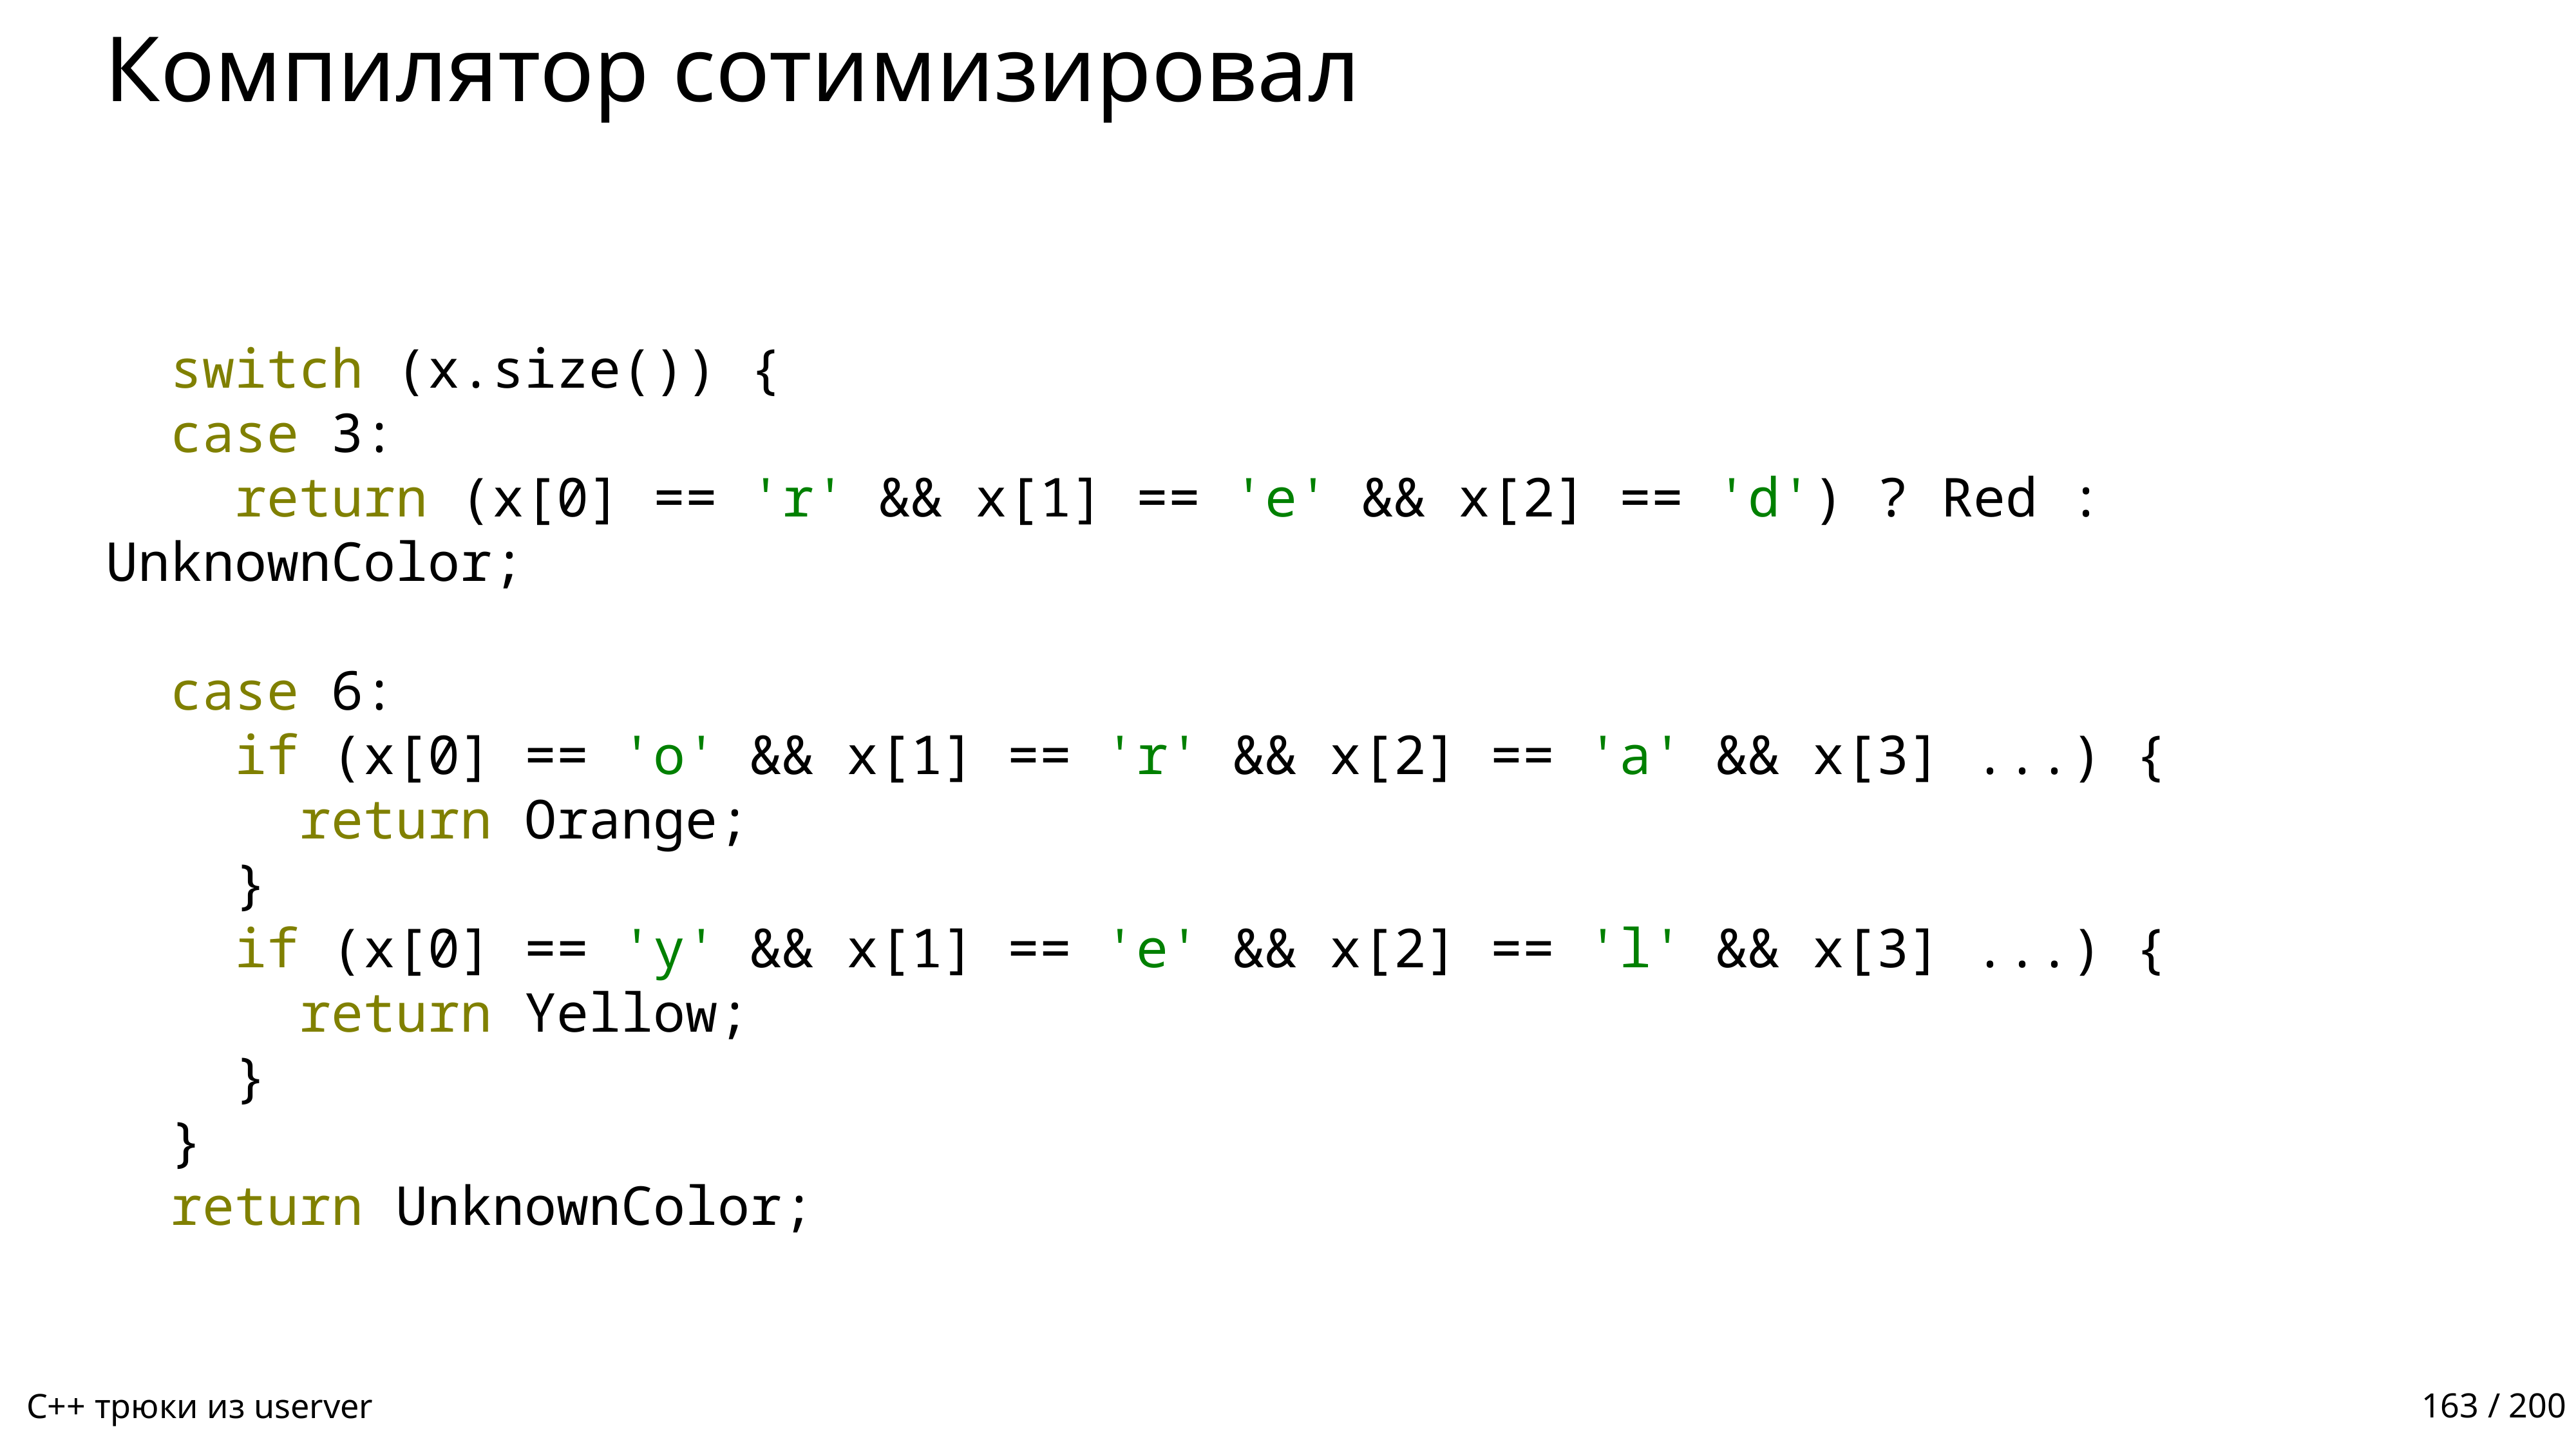

Компилятор сотимизировал
# switch (x.size()) {
 case 3:
 return (x[0] == 'r' && x[1] == 'e' && x[2] == 'd') ? Red : UnknownColor;
 case 6:
 if (x[0] == 'o' && x[1] == 'r' && x[2] == 'a' && x[3] ...) {
 return Orange;
 }
 if (x[0] == 'y' && x[1] == 'e' && x[2] == 'l' && x[3] ...) {
 return Yellow;
 }
 }
 return UnknownColor;
C++ трюки из userver